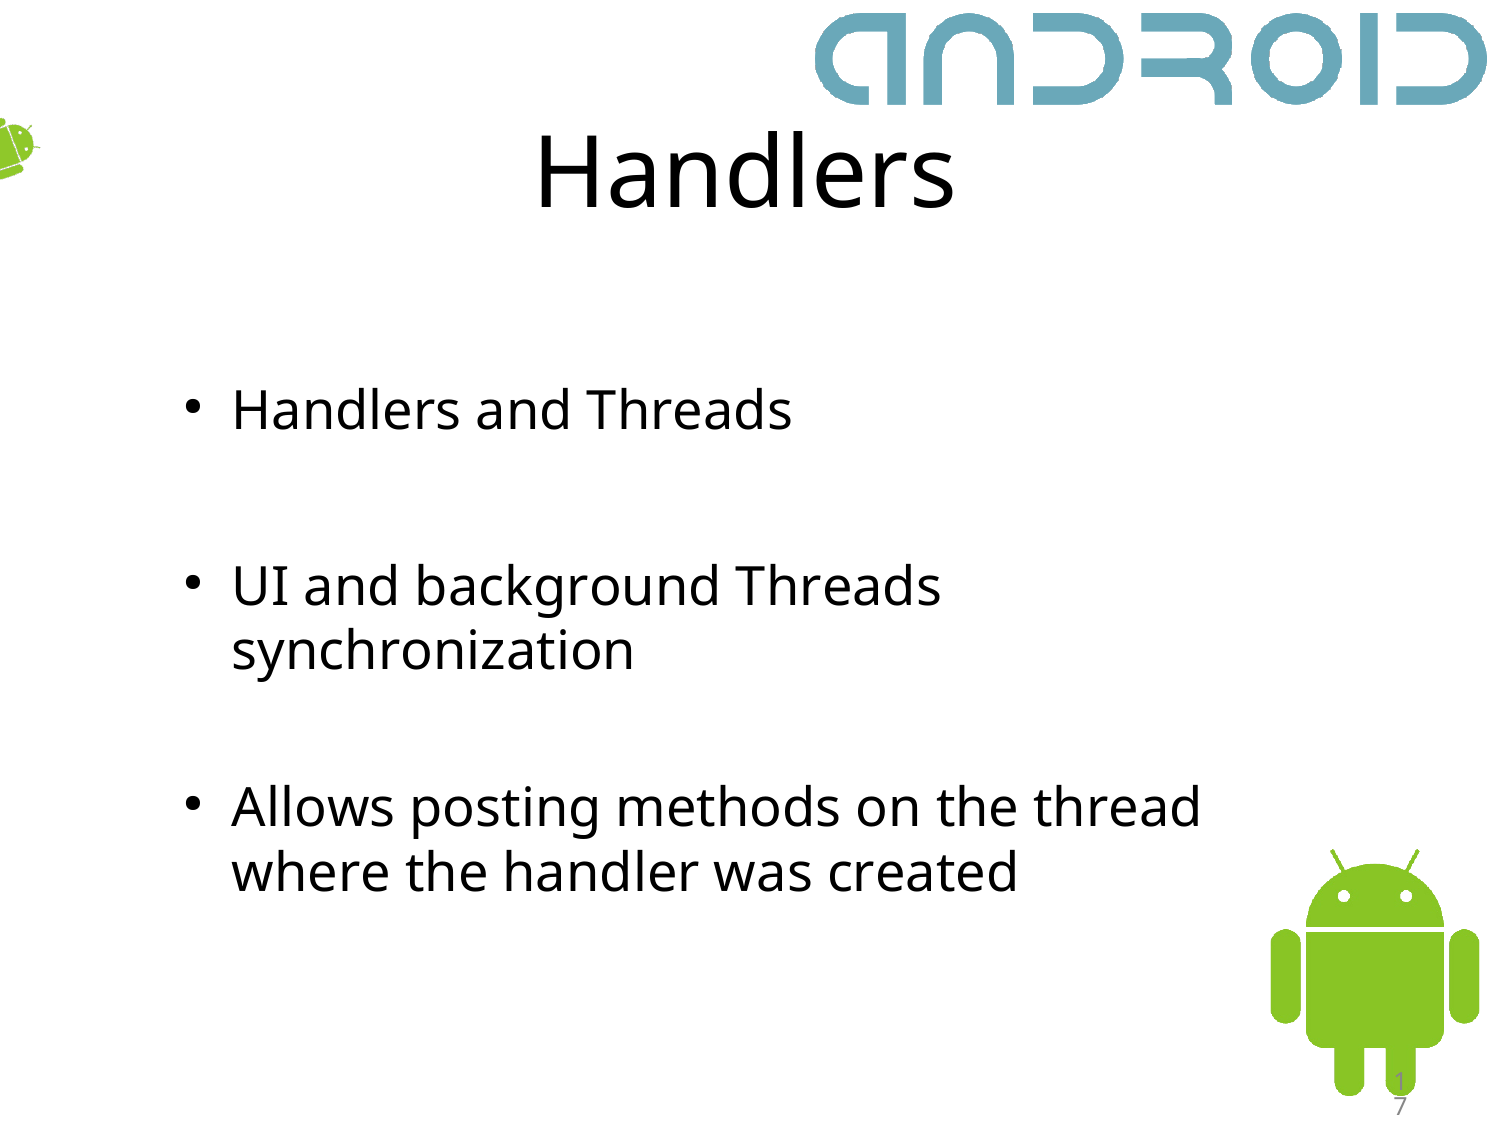

# Handlers
Handlers and Threads
UI and background Threads
synchronization
Allows posting methods on the thread
where the handler was created